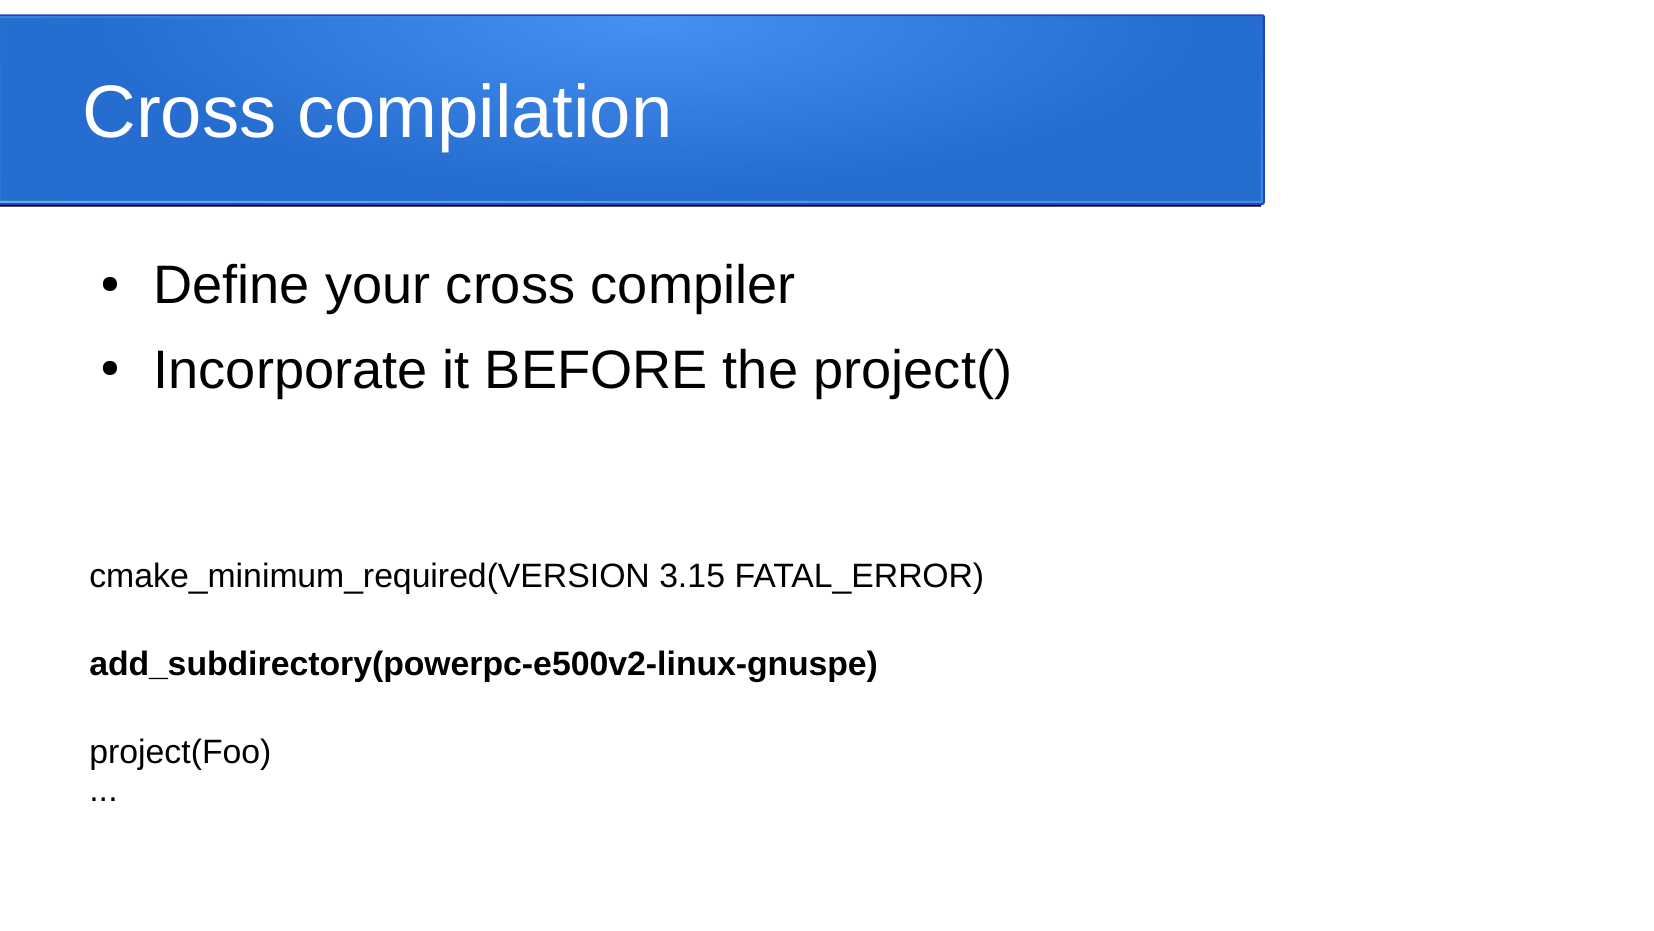

# Cross compilation
Define your cross compiler
Incorporate it BEFORE the project()
cmake_minimum_required(VERSION 3.15 FATAL_ERROR)
add_subdirectory(powerpc-e500v2-linux-gnuspe)
project(Foo)
...